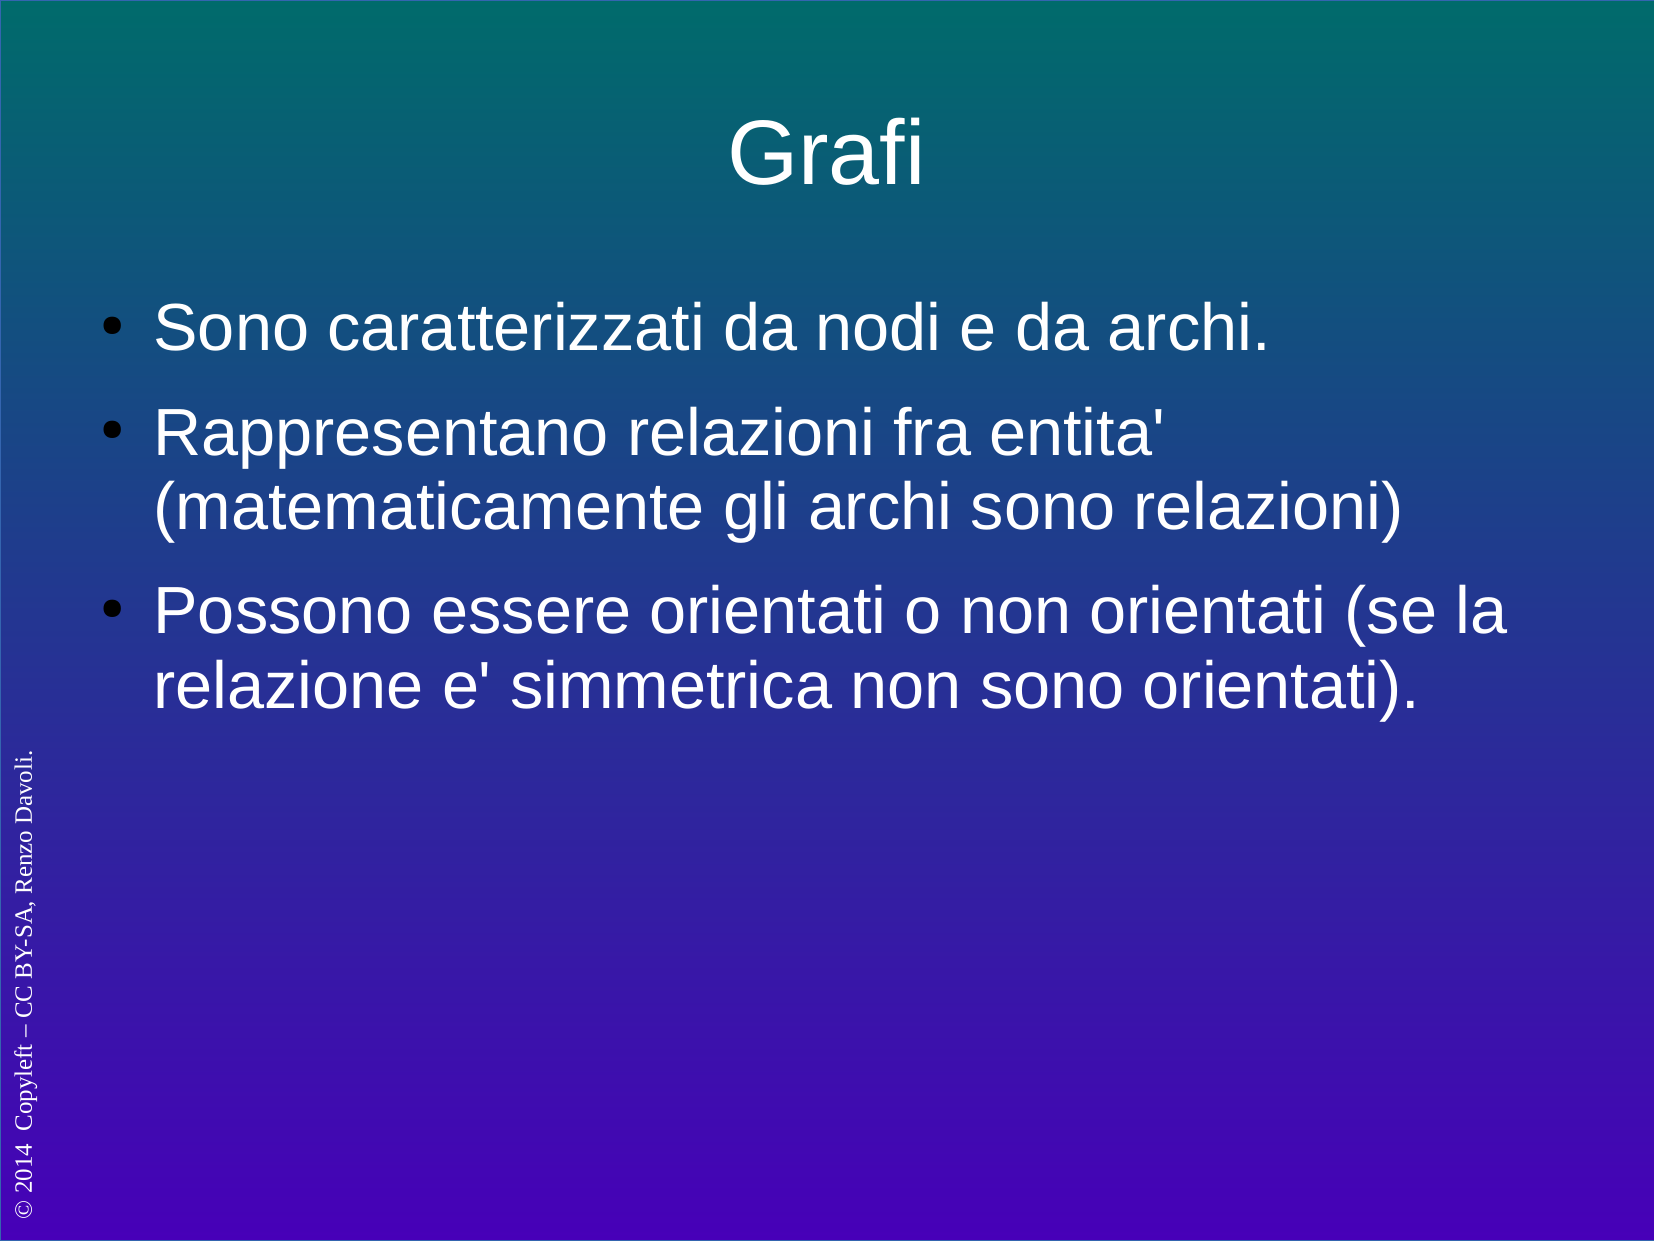

# Grafi
Sono caratterizzati da nodi e da archi.
Rappresentano relazioni fra entita' (matematicamente gli archi sono relazioni)
Possono essere orientati o non orientati (se la relazione e' simmetrica non sono orientati).